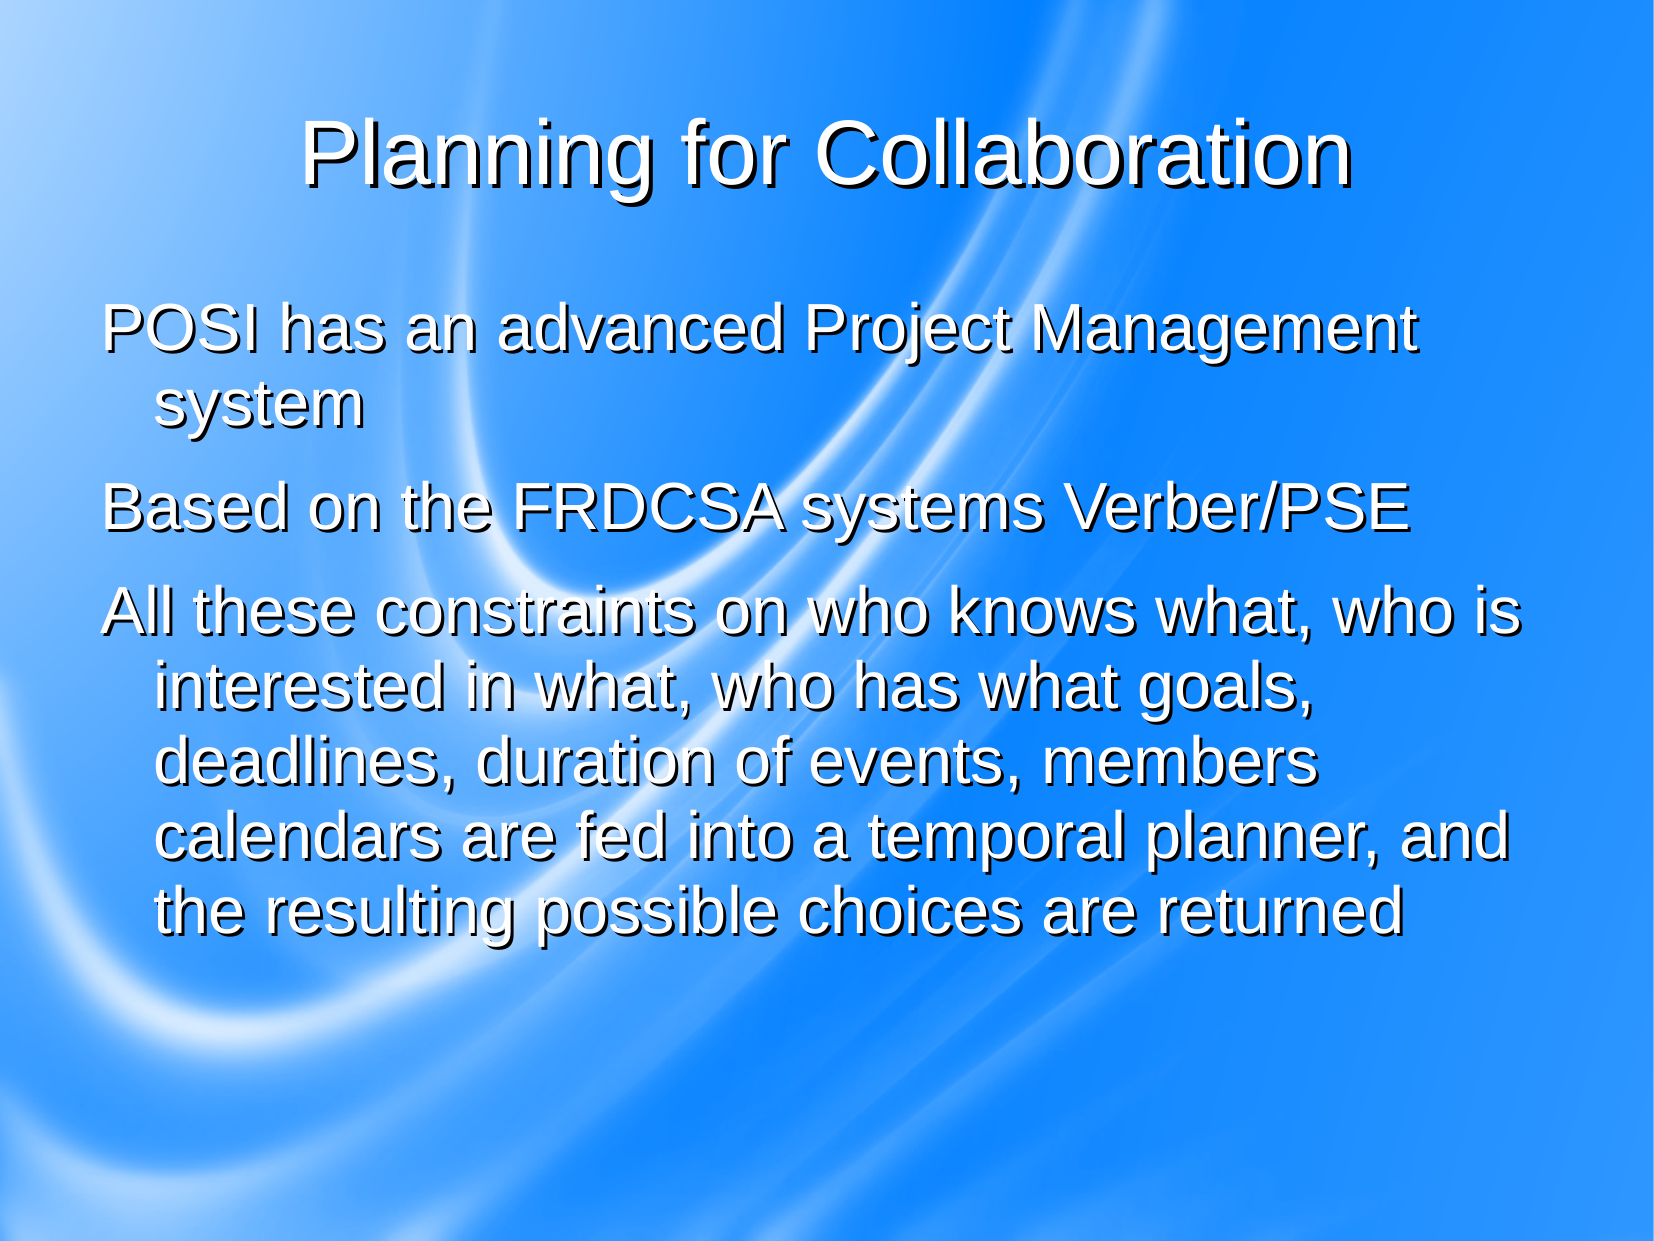

# Planning for Collaboration
POSI has an advanced Project Management system
Based on the FRDCSA systems Verber/PSE
All these constraints on who knows what, who is interested in what, who has what goals, deadlines, duration of events, members calendars are fed into a temporal planner, and the resulting possible choices are returned